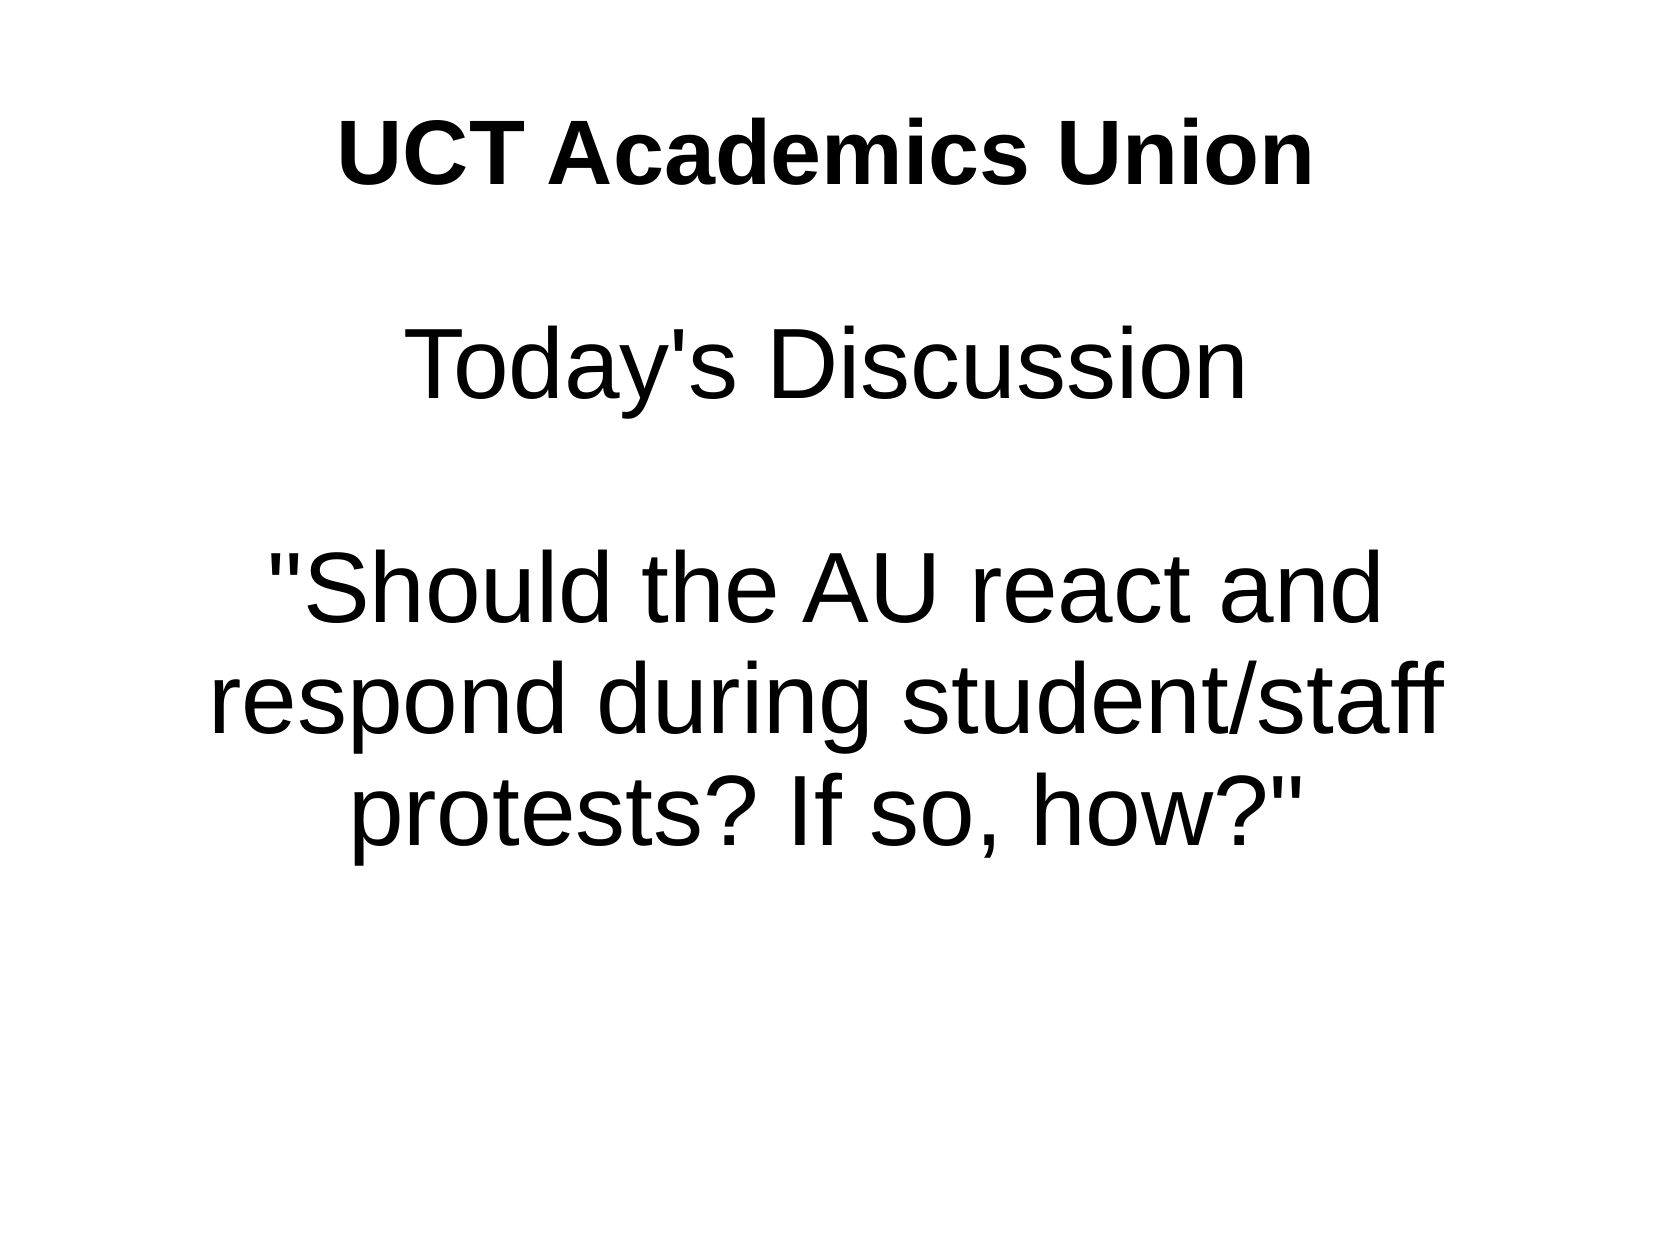

# UCT Academics Union
Today's Discussion
"Should the AU react and respond during student/staff protests? If so, how?"